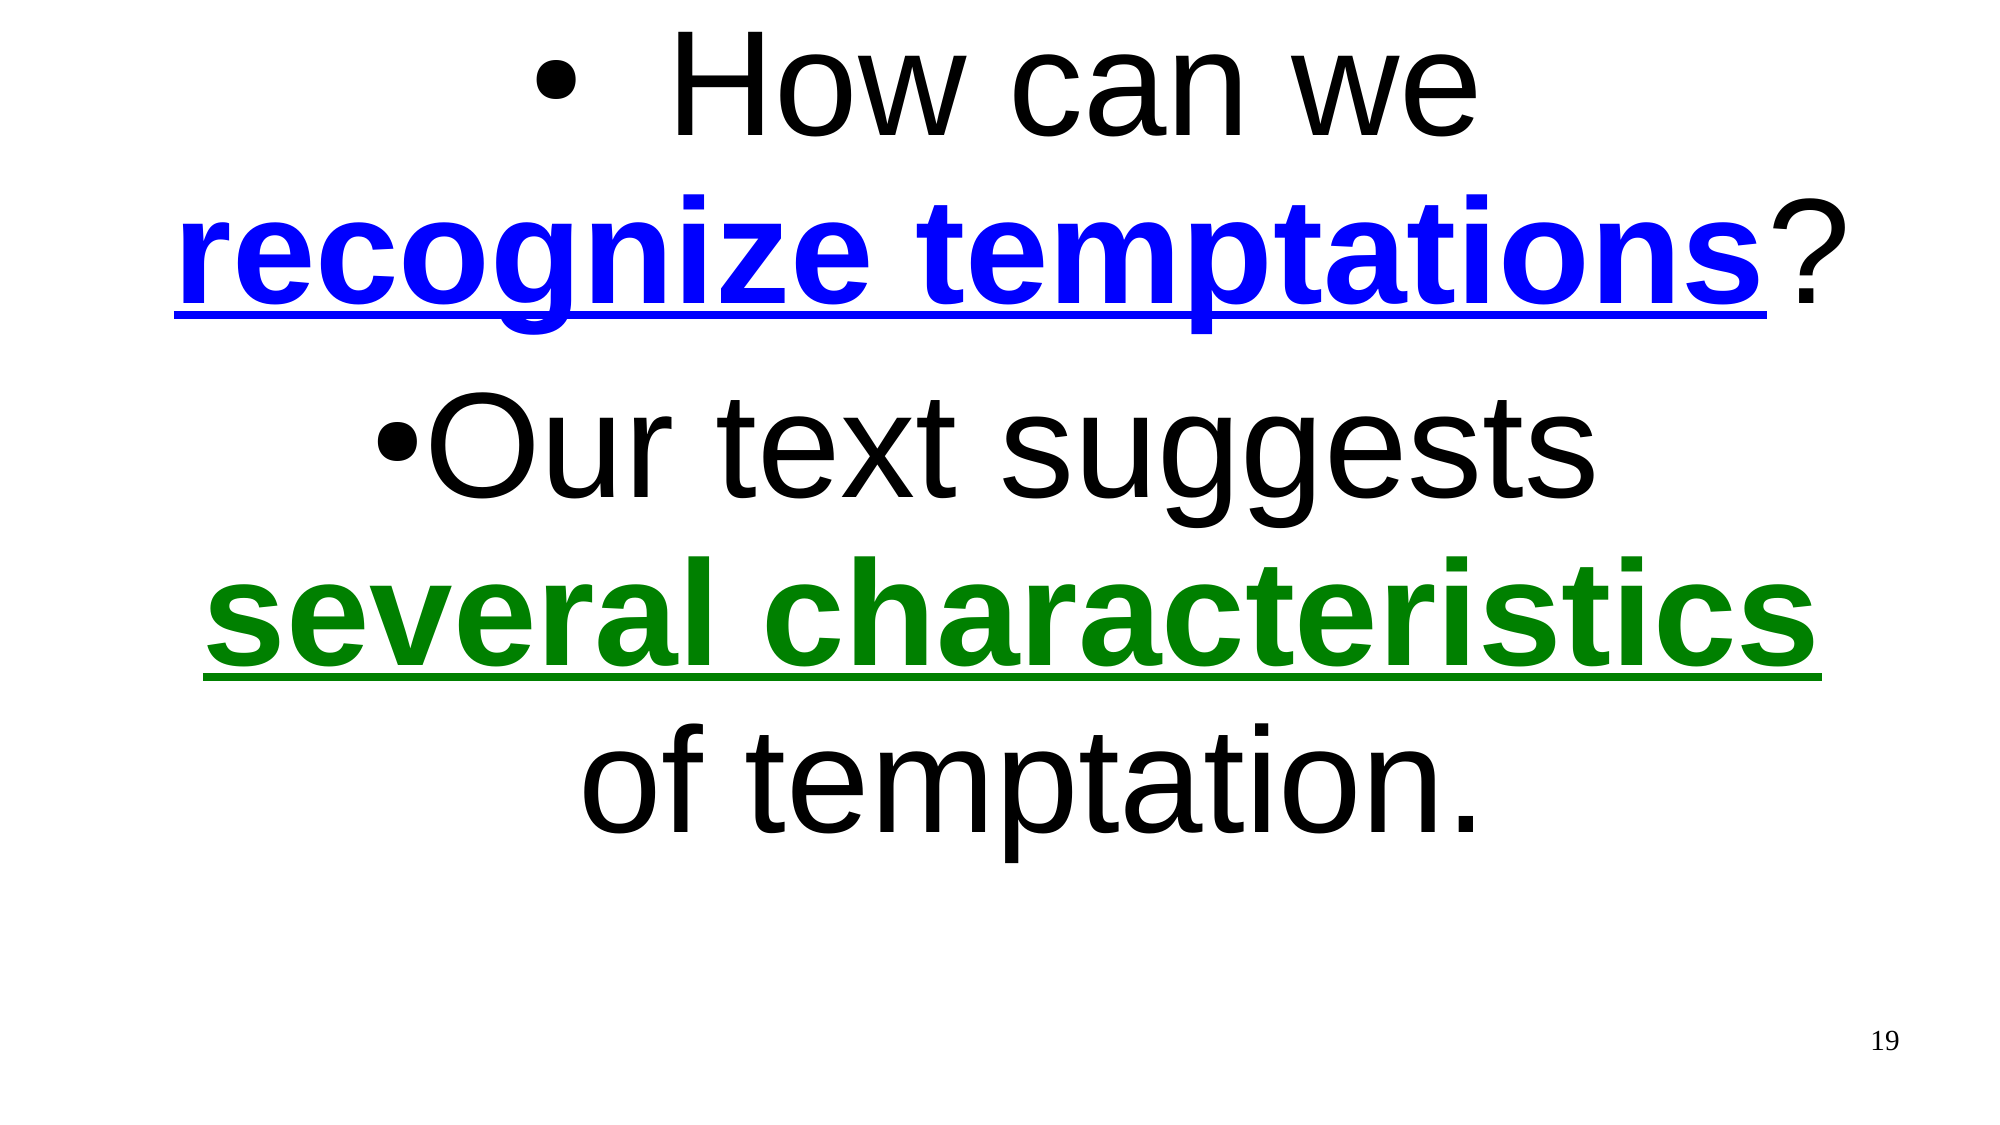

# How can we recognize temptations?
Our text suggests
several characteristics
of temptation.
19